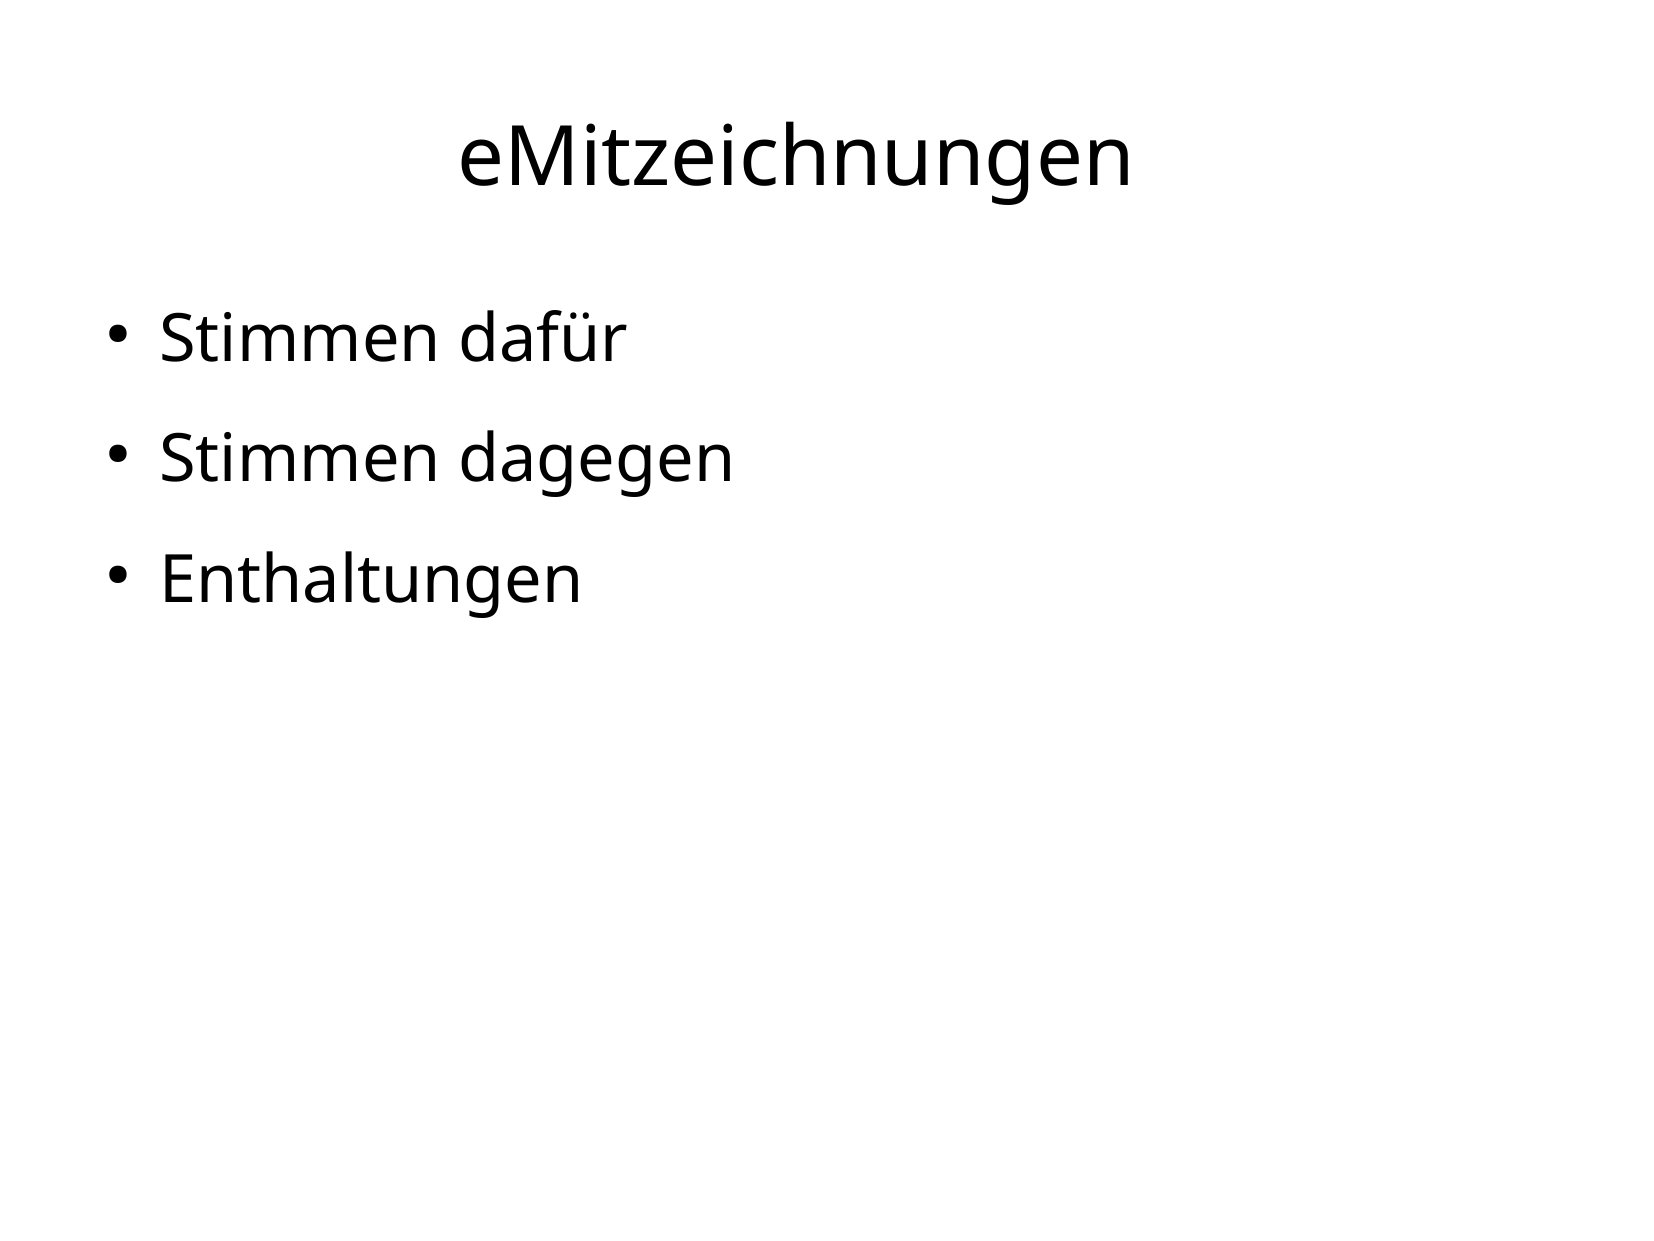

# eMitzeichnungen
Stimmen dafür
Stimmen dagegen
Enthaltungen